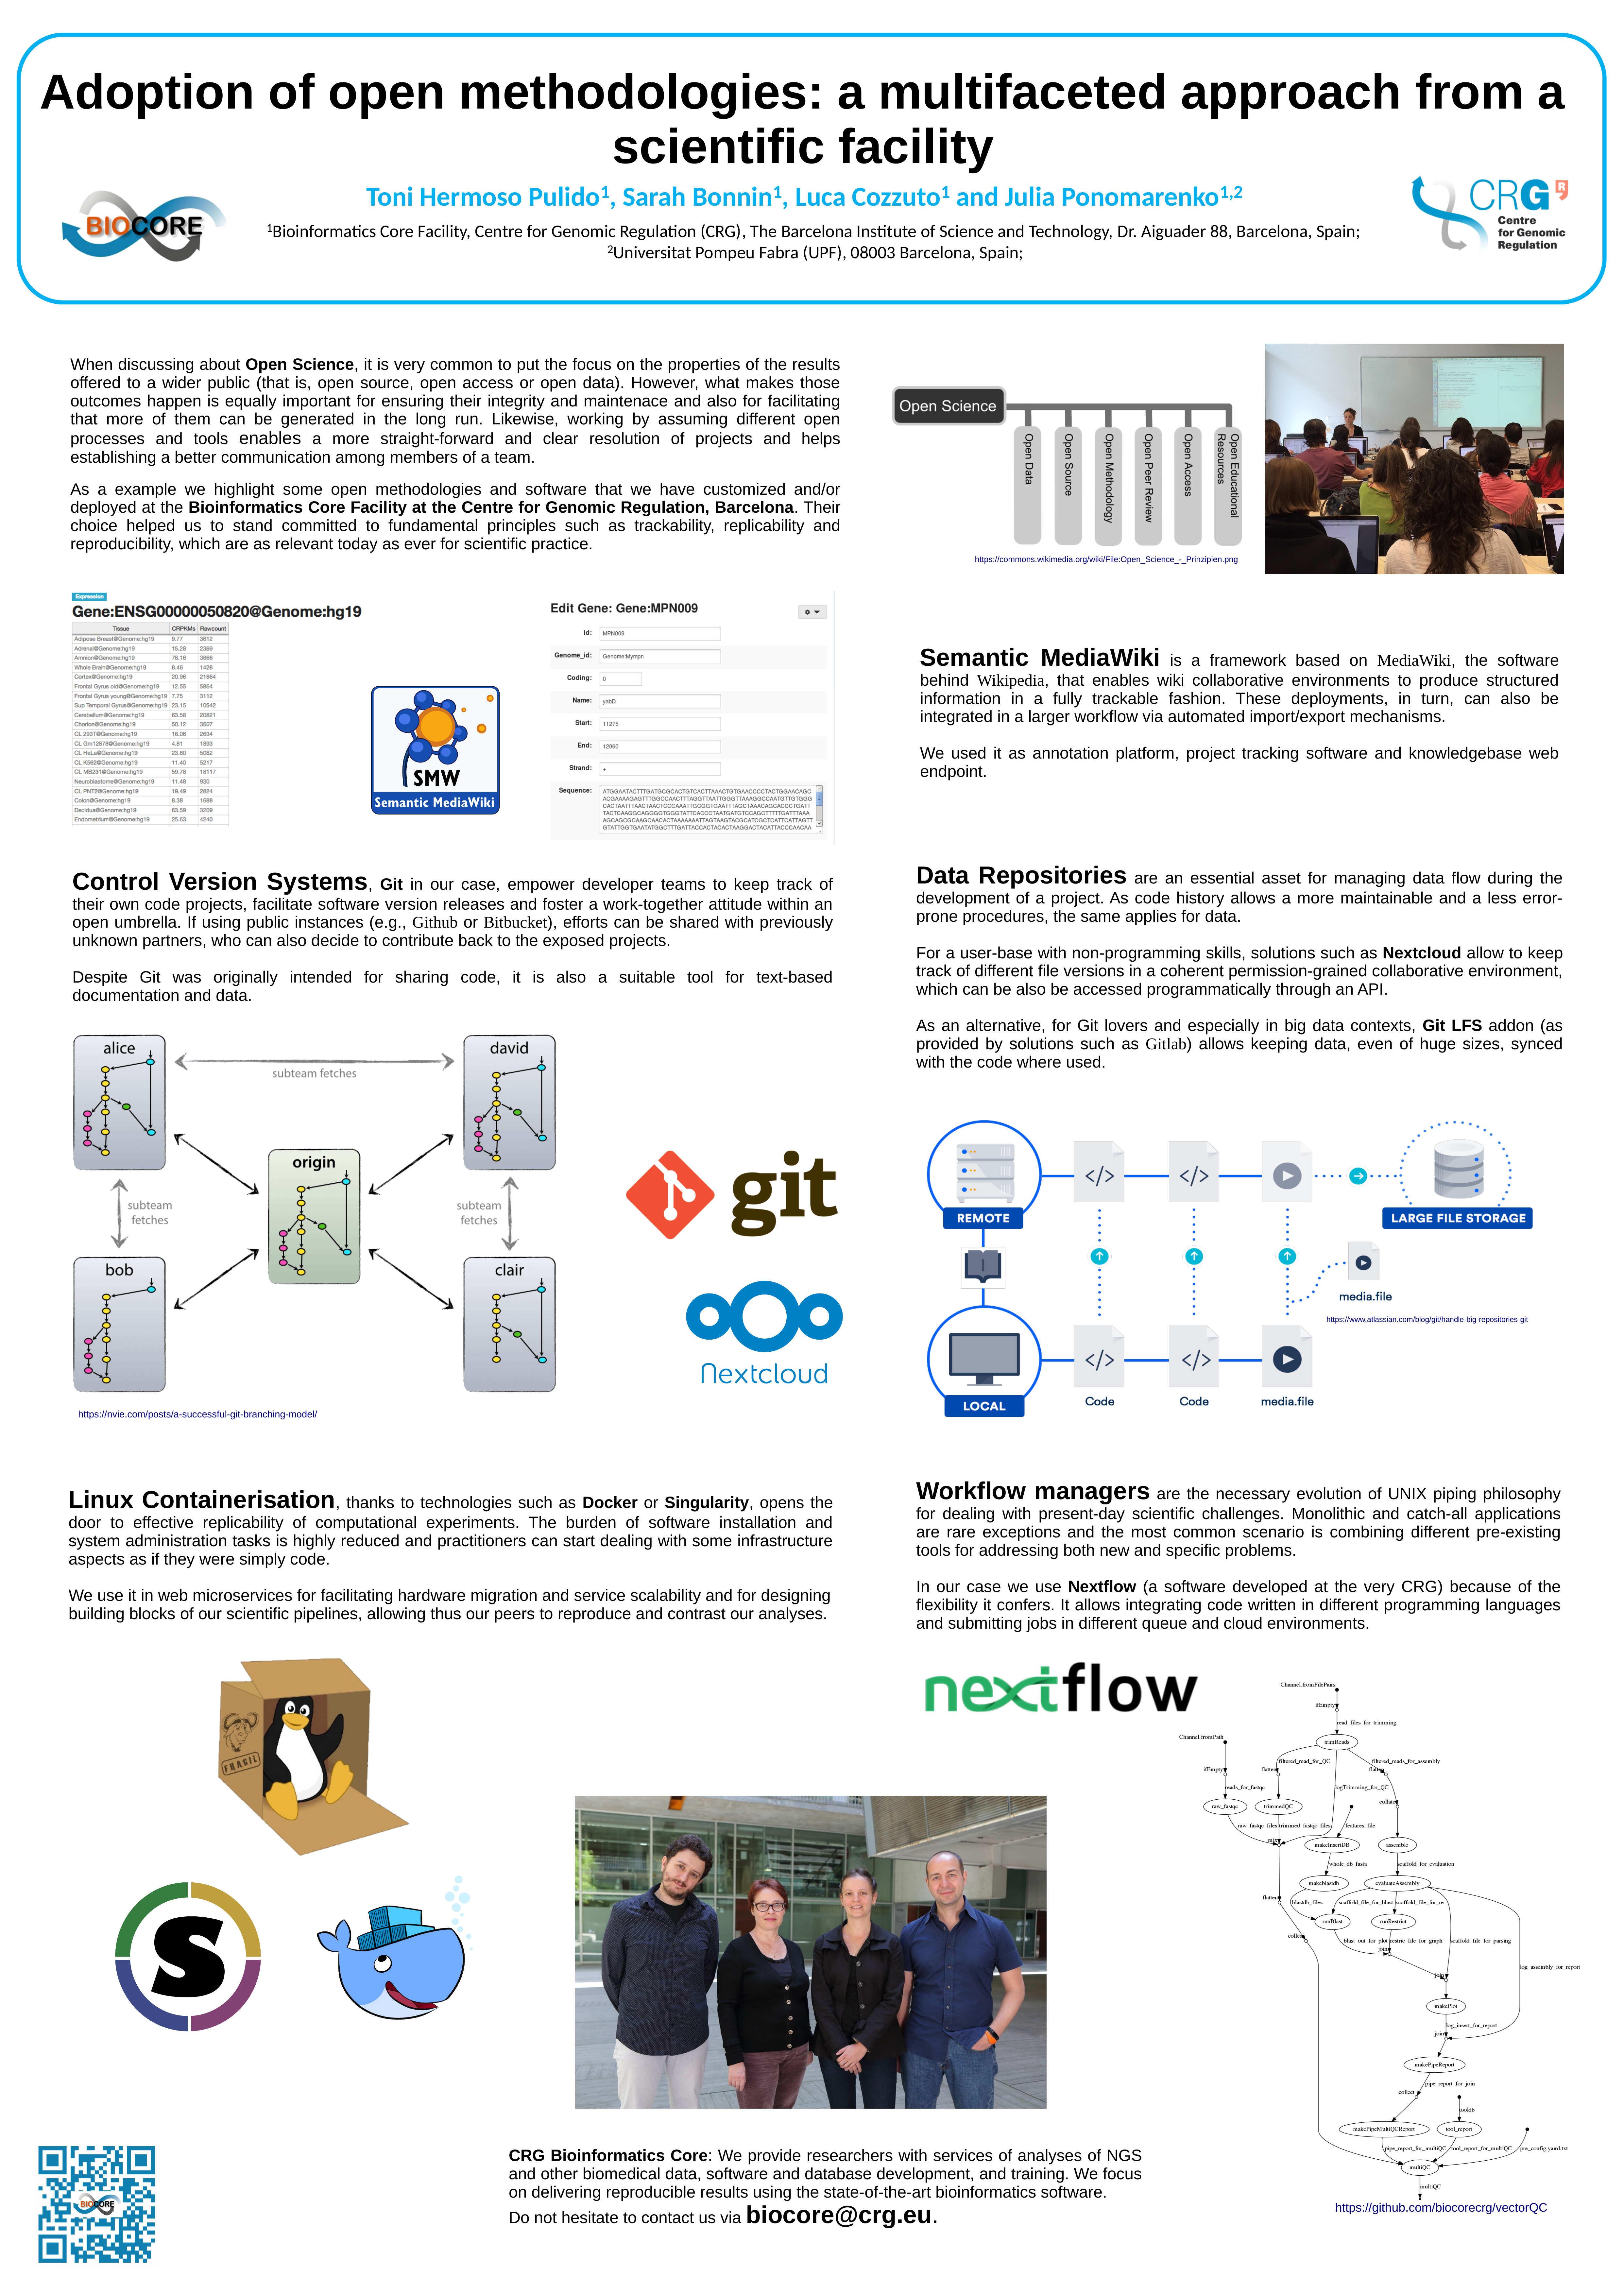

Adoption of open methodologies: a multifaceted approach from a scientific facility
Toni Hermoso Pulido1, Sarah Bonnin1, Luca Cozzuto1 and Julia Ponomarenko1,2
1Bioinformatics Core Facility, Centre for Genomic Regulation (CRG), The Barcelona Institute of Science and Technology, Dr. Aiguader 88, Barcelona, Spain;
2Universitat Pompeu Fabra (UPF), 08003 Barcelona, Spain;
When discussing about Open Science, it is very common to put the focus on the properties of the results offered to a wider public (that is, open source, open access or open data). However, what makes those outcomes happen is equally important for ensuring their integrity and maintenace and also for facilitating that more of them can be generated in the long run. Likewise, working by assuming different open processes and tools enables a more straight-forward and clear resolution of projects and helps establishing a better communication among members of a team.
As a example we highlight some open methodologies and software that we have customized and/or deployed at the Bioinformatics Core Facility at the Centre for Genomic Regulation, Barcelona. Their choice helped us to stand committed to fundamental principles such as trackability, replicability and reproducibility, which are as relevant today as ever for scientific practice.
https://commons.wikimedia.org/wiki/File:Open_Science_-_Prinzipien.png
Semantic MediaWiki is a framework based on MediaWiki, the software behind Wikipedia, that enables wiki collaborative environments to produce structured information in a fully trackable fashion. These deployments, in turn, can also be integrated in a larger workflow via automated import/export mechanisms.
We used it as annotation platform, project tracking software and knowledgebase web endpoint.
Data Repositories are an essential asset for managing data flow during the development of a project. As code history allows a more maintainable and a less error-prone procedures, the same applies for data.
For a user-base with non-programming skills, solutions such as Nextcloud allow to keep track of different file versions in a coherent permission-grained collaborative environment, which can be also be accessed programmatically through an API.
As an alternative, for Git lovers and especially in big data contexts, Git LFS addon (as provided by solutions such as Gitlab) allows keeping data, even of huge sizes, synced with the code where used.
Control Version Systems, Git in our case, empower developer teams to keep track of their own code projects, facilitate software version releases and foster a work-together attitude within an open umbrella. If using public instances (e.g., Github or Bitbucket), efforts can be shared with previously unknown partners, who can also decide to contribute back to the exposed projects.
Despite Git was originally intended for sharing code, it is also a suitable tool for text-based documentation and data.
https://www.atlassian.com/blog/git/handle-big-repositories-git
https://nvie.com/posts/a-successful-git-branching-model/
Workflow managers are the necessary evolution of UNIX piping philosophy for dealing with present-day scientific challenges. Monolithic and catch-all applications are rare exceptions and the most common scenario is combining different pre-existing tools for addressing both new and specific problems.
In our case we use Nextflow (a software developed at the very CRG) because of the flexibility it confers. It allows integrating code written in different programming languages and submitting jobs in different queue and cloud environments.
Linux Containerisation, thanks to technologies such as Docker or Singularity, opens the door to effective replicability of computational experiments. The burden of software installation and system administration tasks is highly reduced and practitioners can start dealing with some infrastructure aspects as if they were simply code.
We use it in web microservices for facilitating hardware migration and service scalability and for designing building blocks of our scientific pipelines, allowing thus our peers to reproduce and contrast our analyses.
CRG Bioinformatics Core: We provide researchers with services of analyses of NGS and other biomedical data, software and database development, and training. We focus on delivering reproducible results using the state-of-the-art bioinformatics software.
Do not hesitate to contact us via biocore@crg.eu.
https://github.com/biocorecrg/vectorQC